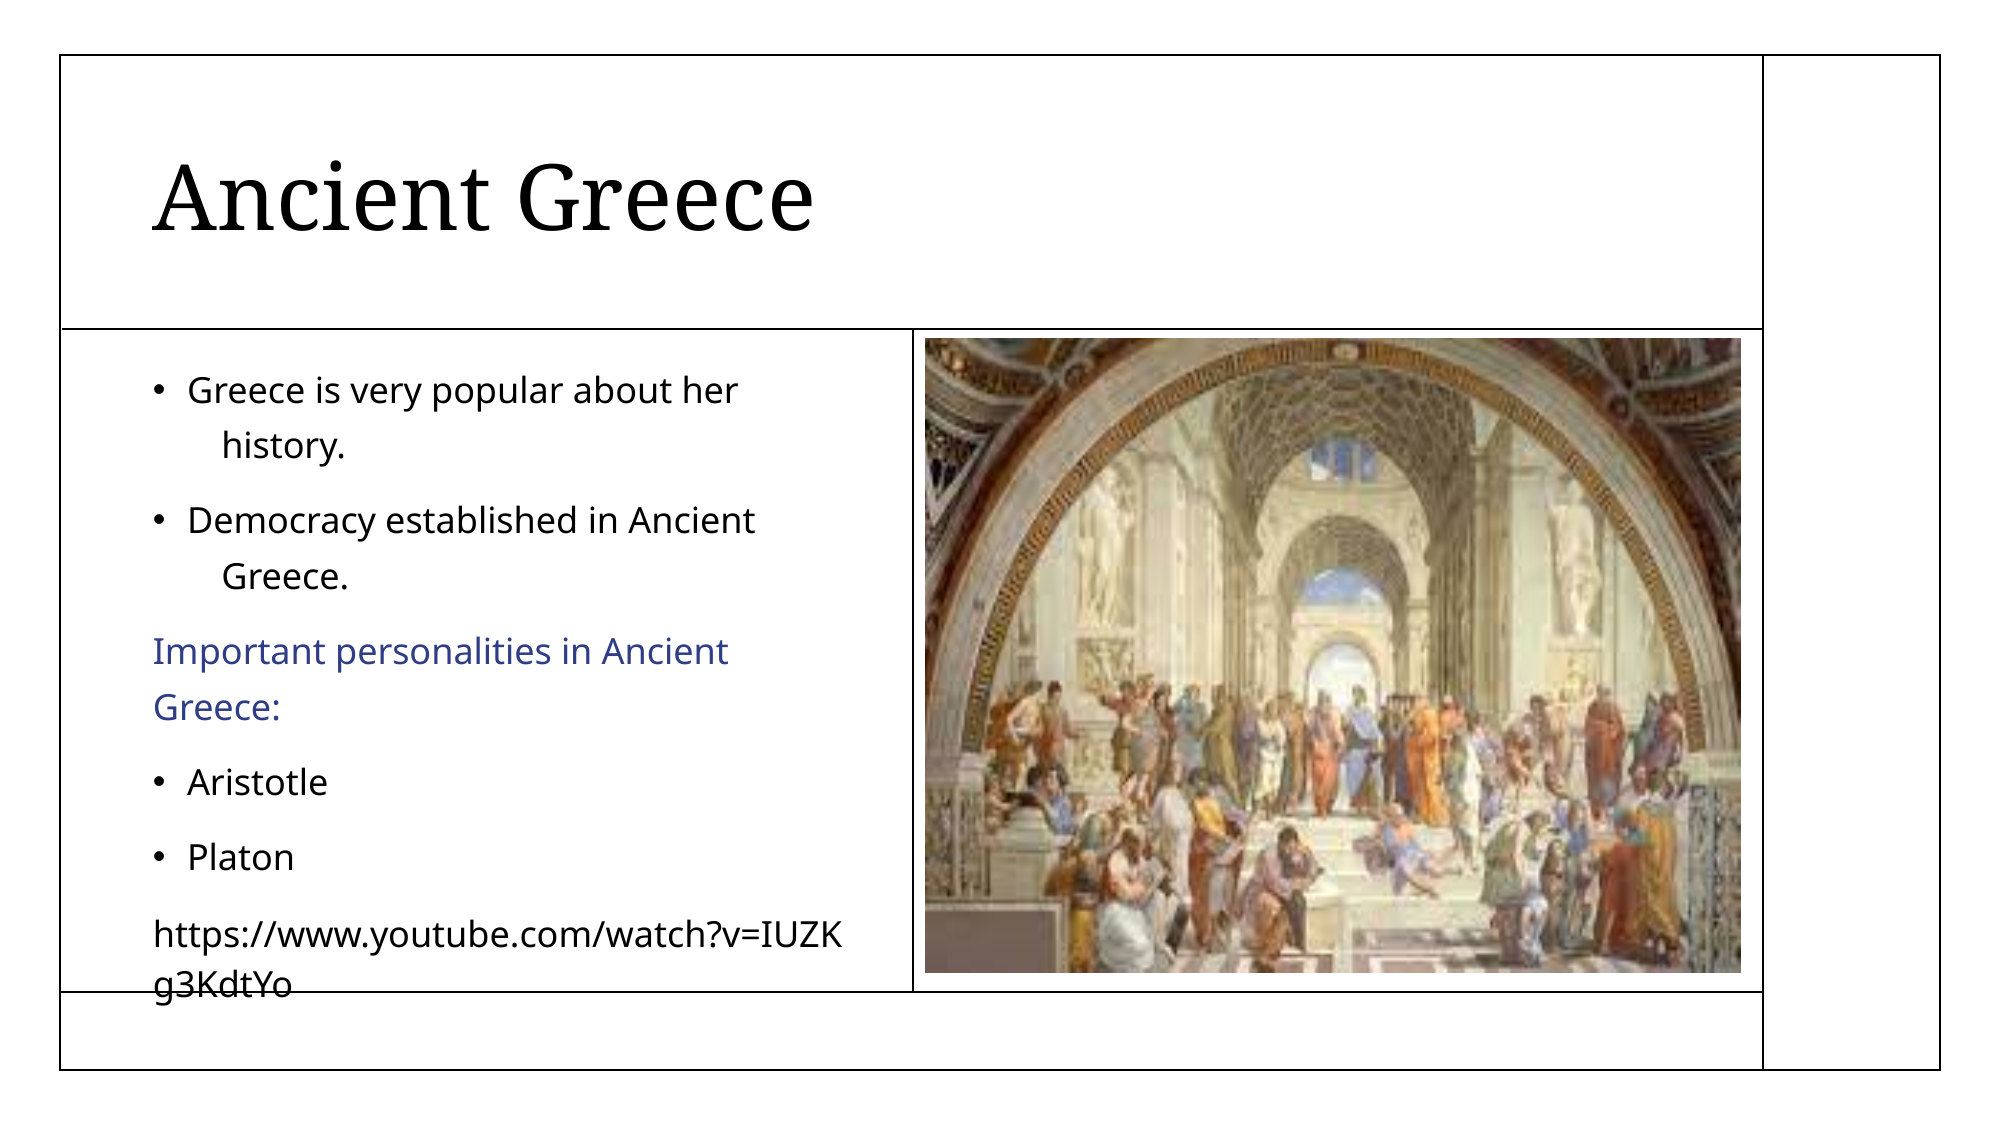

# Ancient Greece
Greece is very popular about her history.
Democracy established in Ancient Greece.
Important personalities in Ancient Greece:
Aristotle
Platon
https://www.youtube.com/watch?v=IUZKg3KdtYo